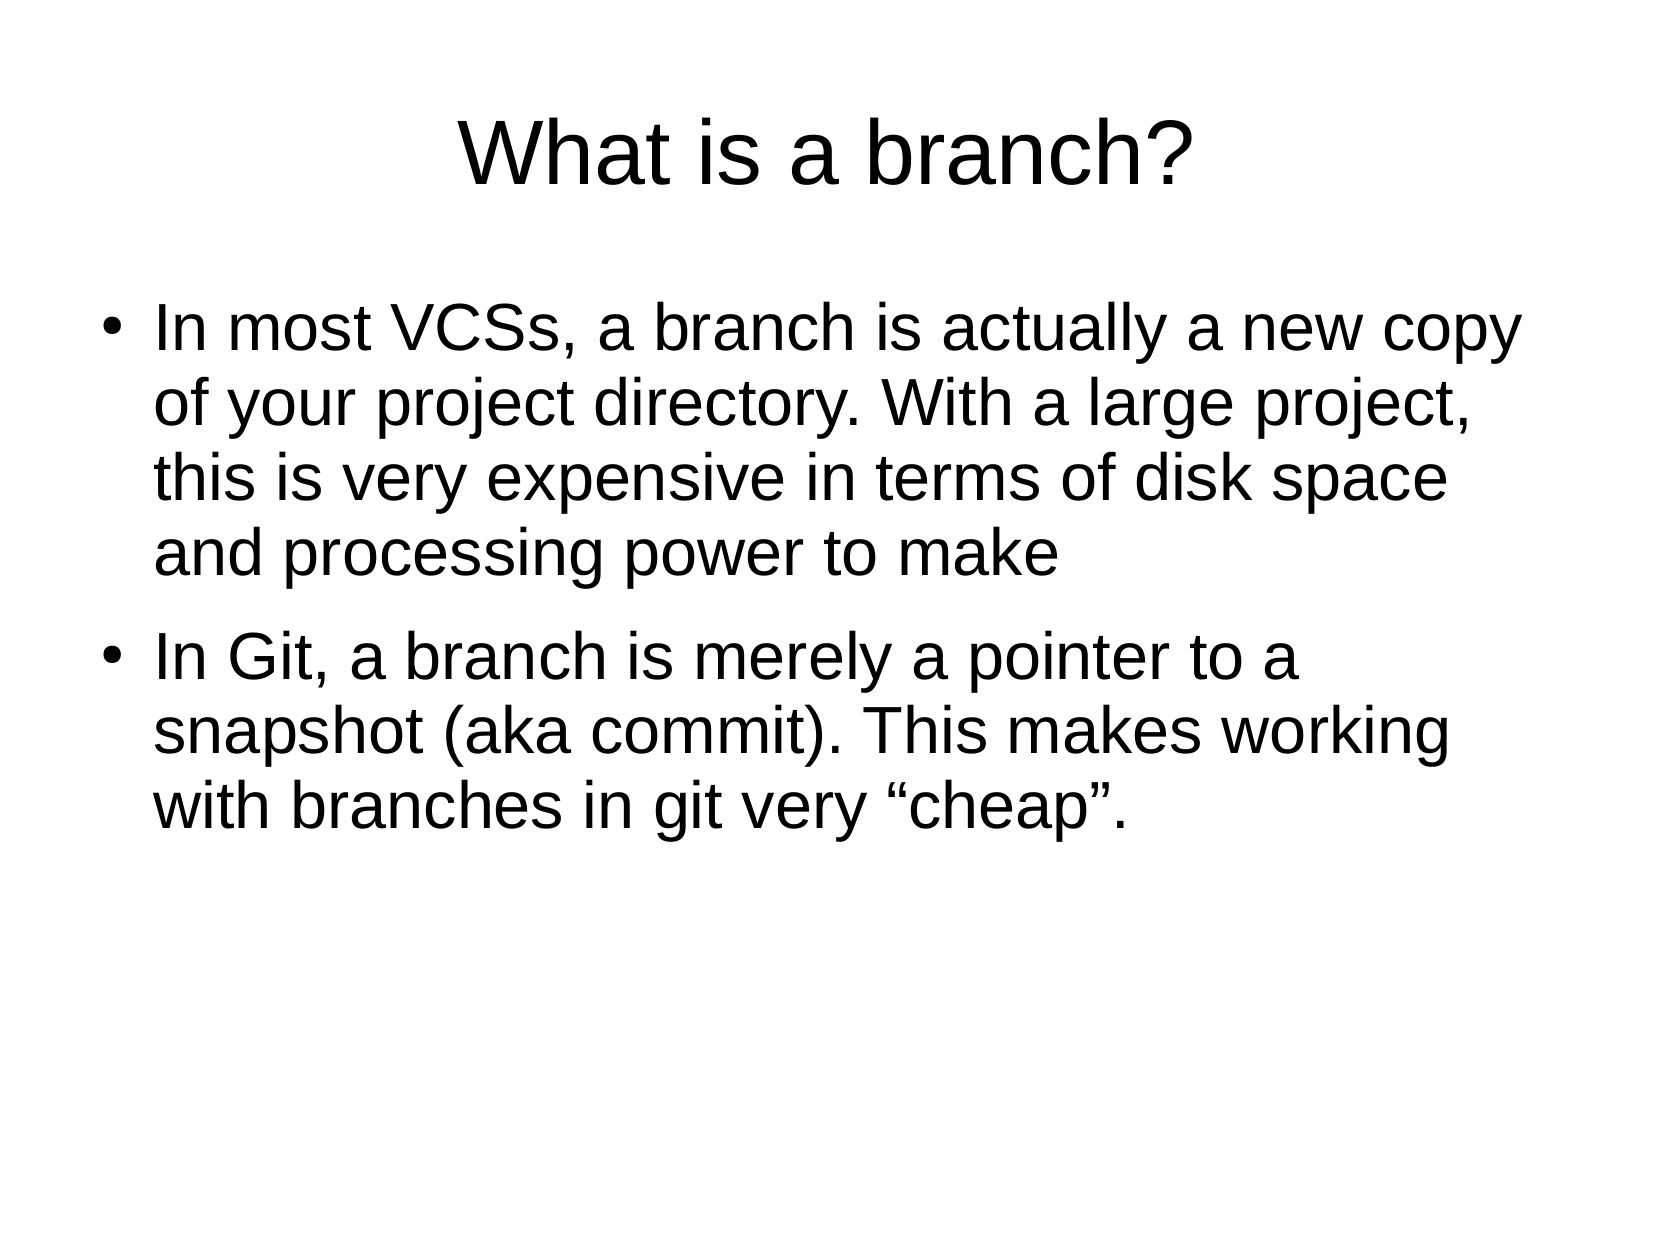

# What is a branch?
In most VCSs, a branch is actually a new copy of your project directory. With a large project, this is very expensive in terms of disk space and processing power to make
In Git, a branch is merely a pointer to a snapshot (aka commit). This makes working with branches in git very “cheap”.